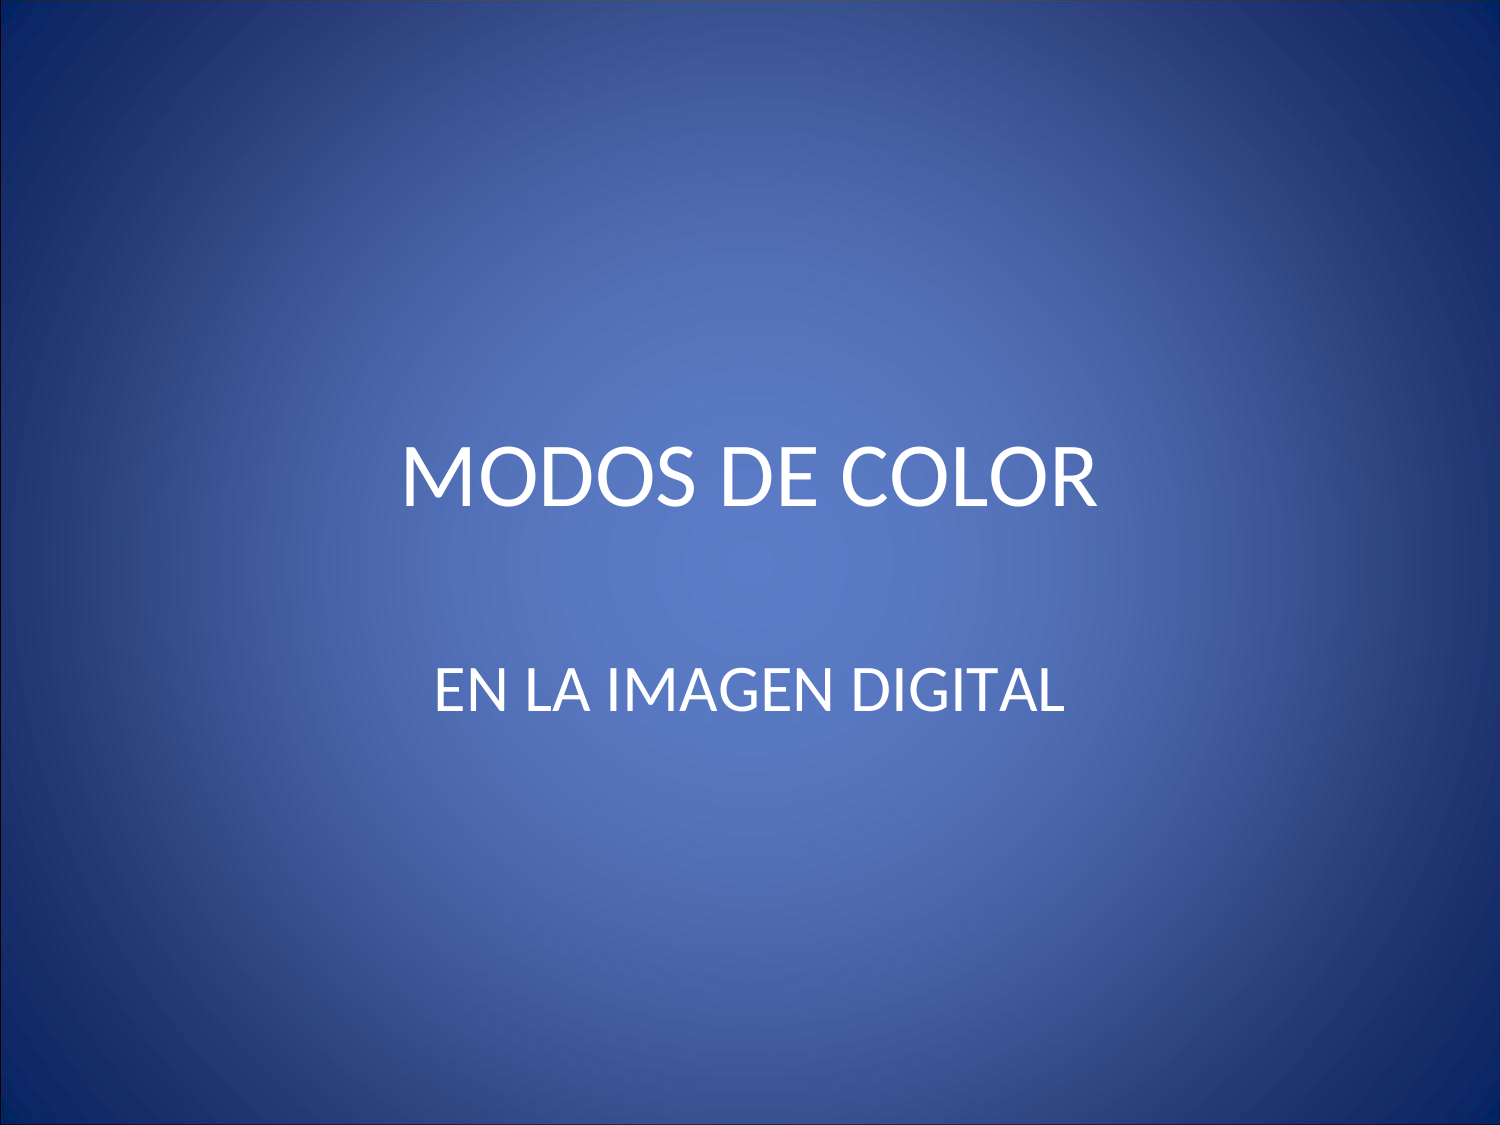

# MODOS DE COLOR
EN LA IMAGEN DIGITAL